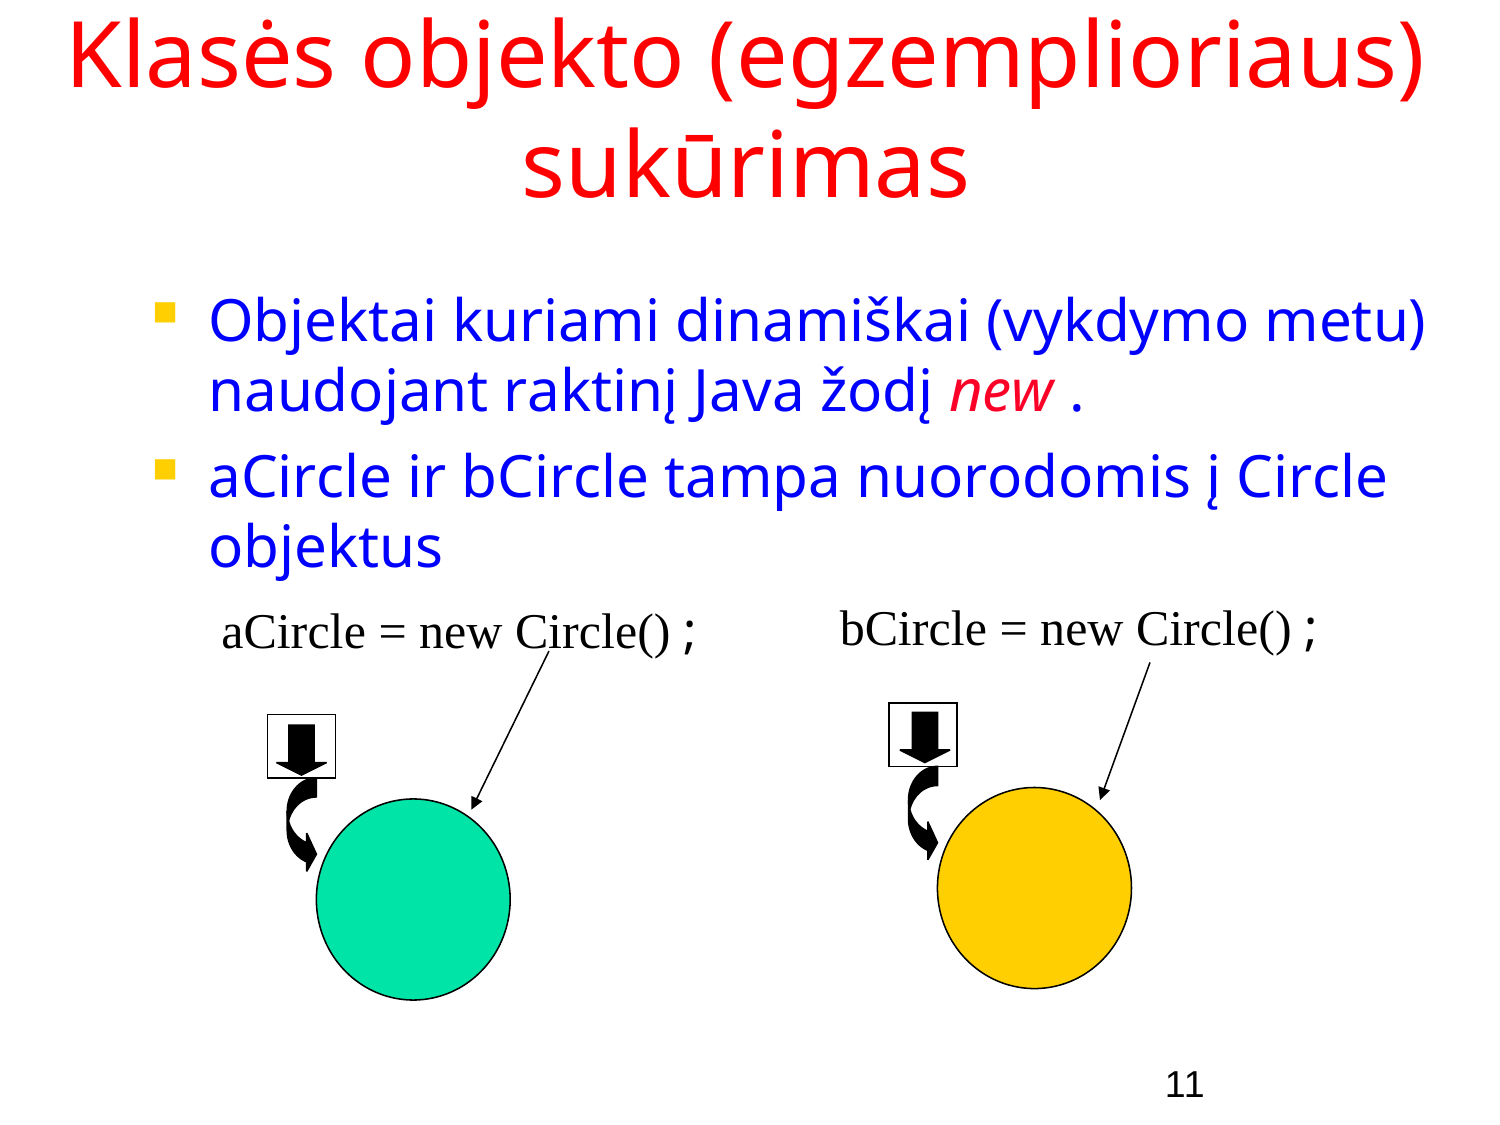

# Klasės objekto (egzemplioriaus) sukūrimas
Objektai kuriami dinamiškai (vykdymo metu) naudojant raktinį Java žodį new .
aCircle ir bCircle tampa nuorodomis į Circle objektus
bCircle = new Circle() ;
aCircle = new Circle() ;
11